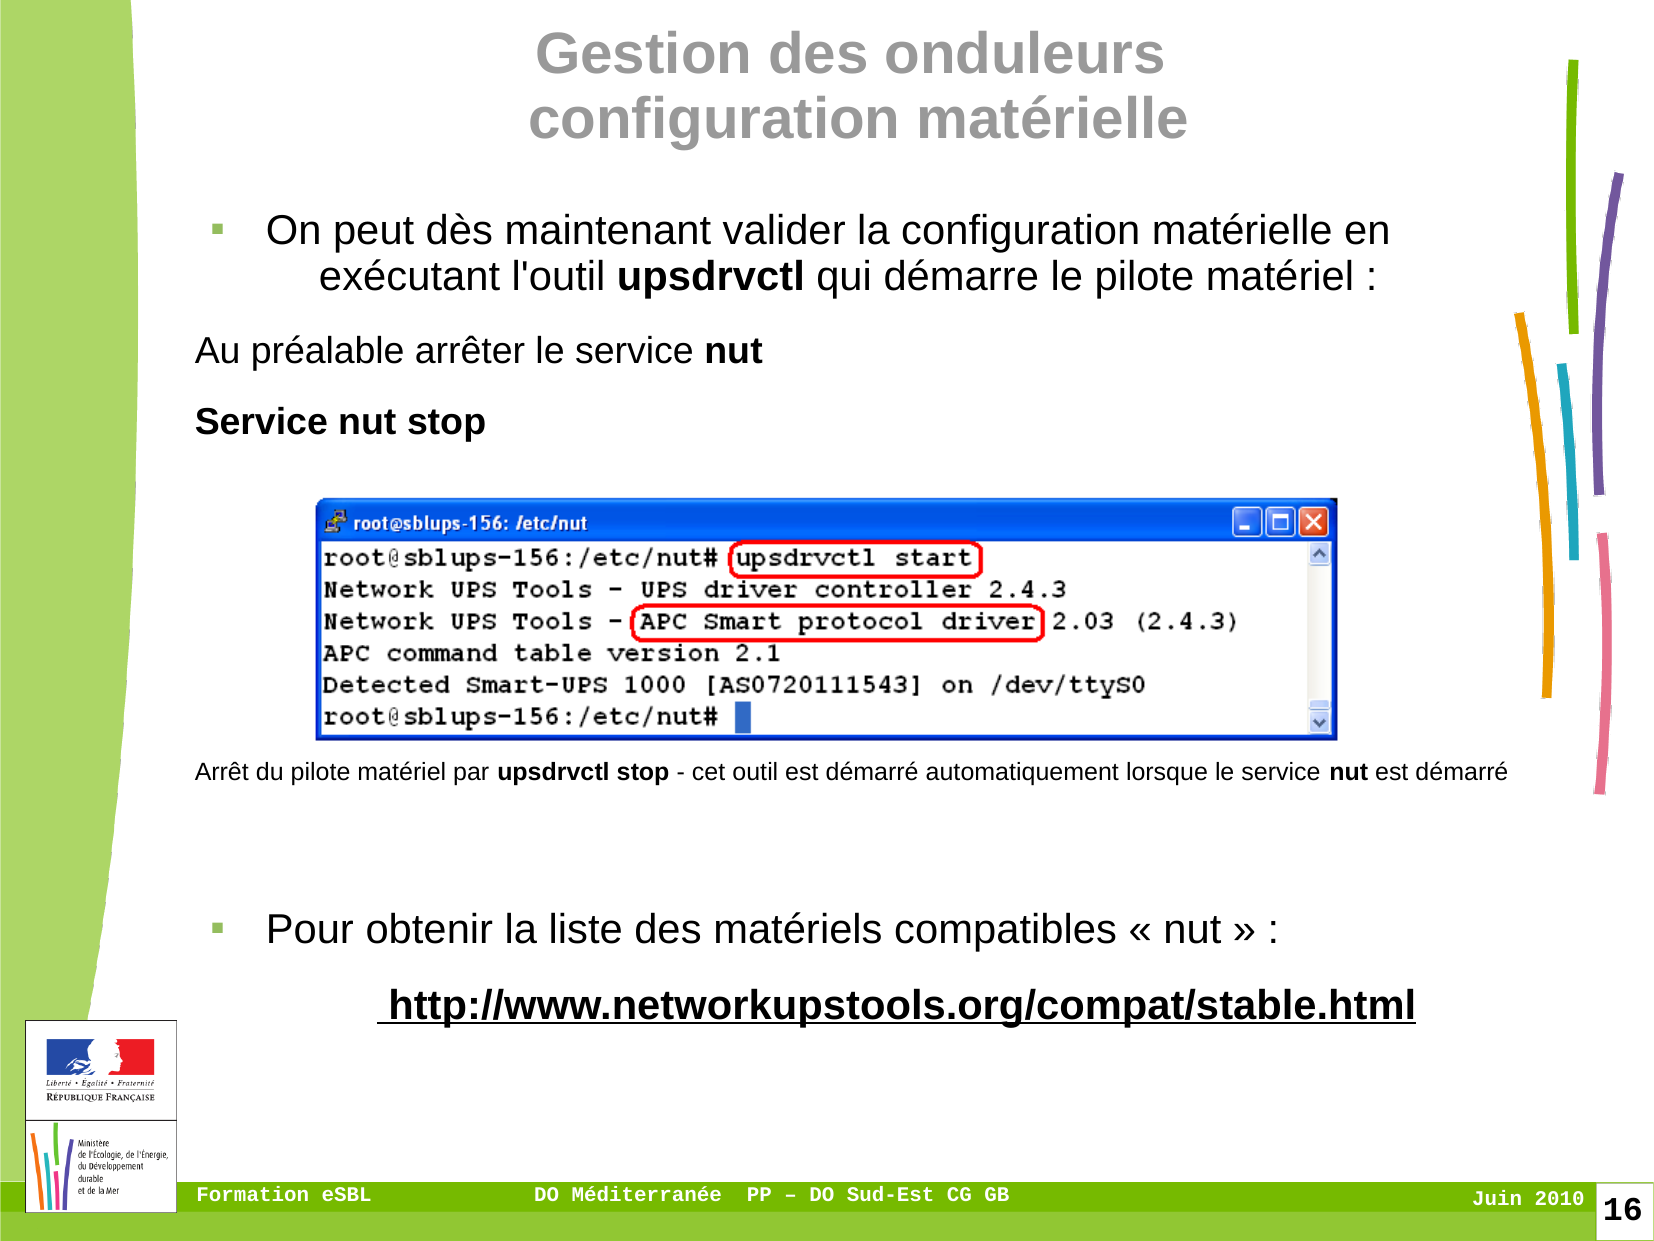

# Gestion des onduleurs configuration matérielle
On peut dès maintenant valider la configuration matérielle en exécutant l'outil upsdrvctl qui démarre le pilote matériel :
Au préalable arrêter le service nut
Service nut stop
Arrêt du pilote matériel par upsdrvctl stop - cet outil est démarré automatiquement lorsque le service nut est démarré
Pour obtenir la liste des matériels compatibles « nut » :
 http://www.networkupstools.org/compat/stable.html
16